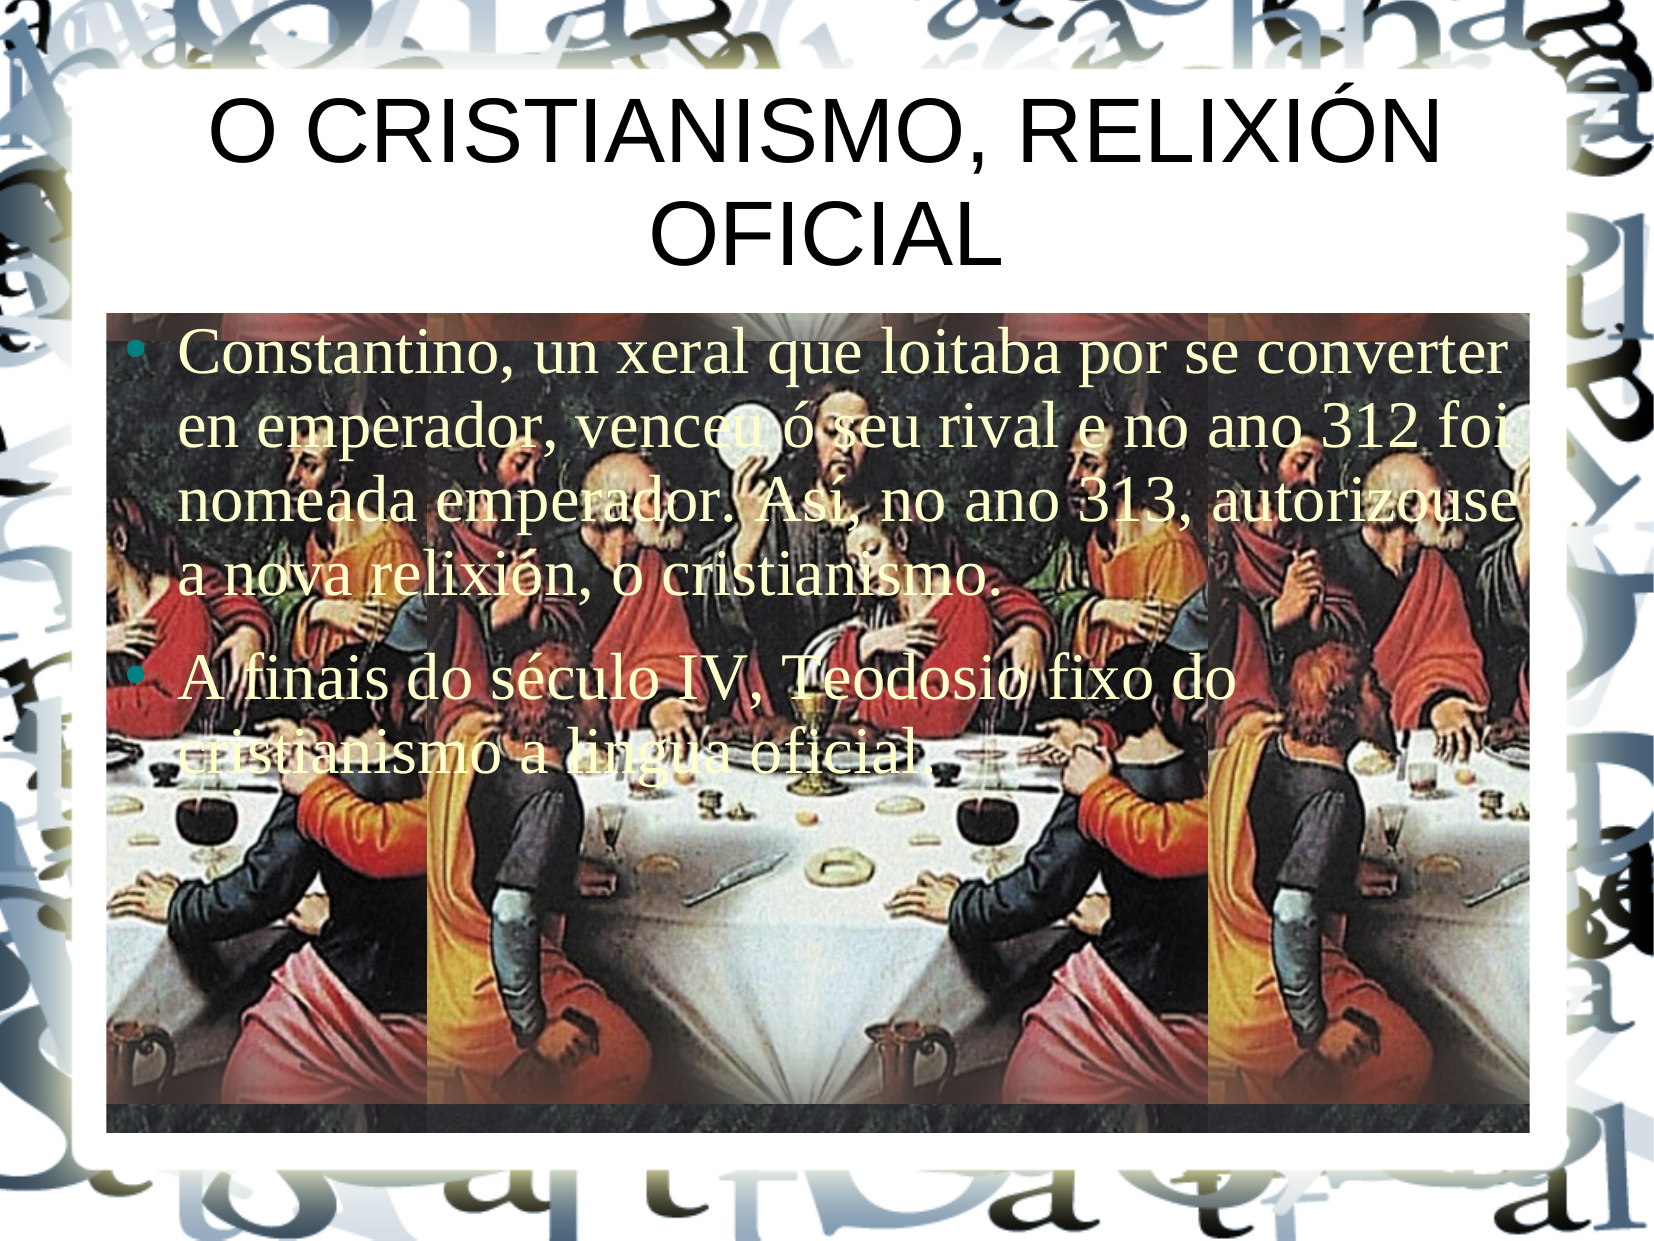

# O CRISTIANISMO, RELIXIÓN OFICIAL
Constantino, un xeral que loitaba por se converter en emperador, venceu ó seu rival e no ano 312 foi nomeada emperador. Así, no ano 313, autorizouse a nova relixión, o cristianismo.
A finais do século IV, Teodosio fixo do cristianismo a lingua oficial.